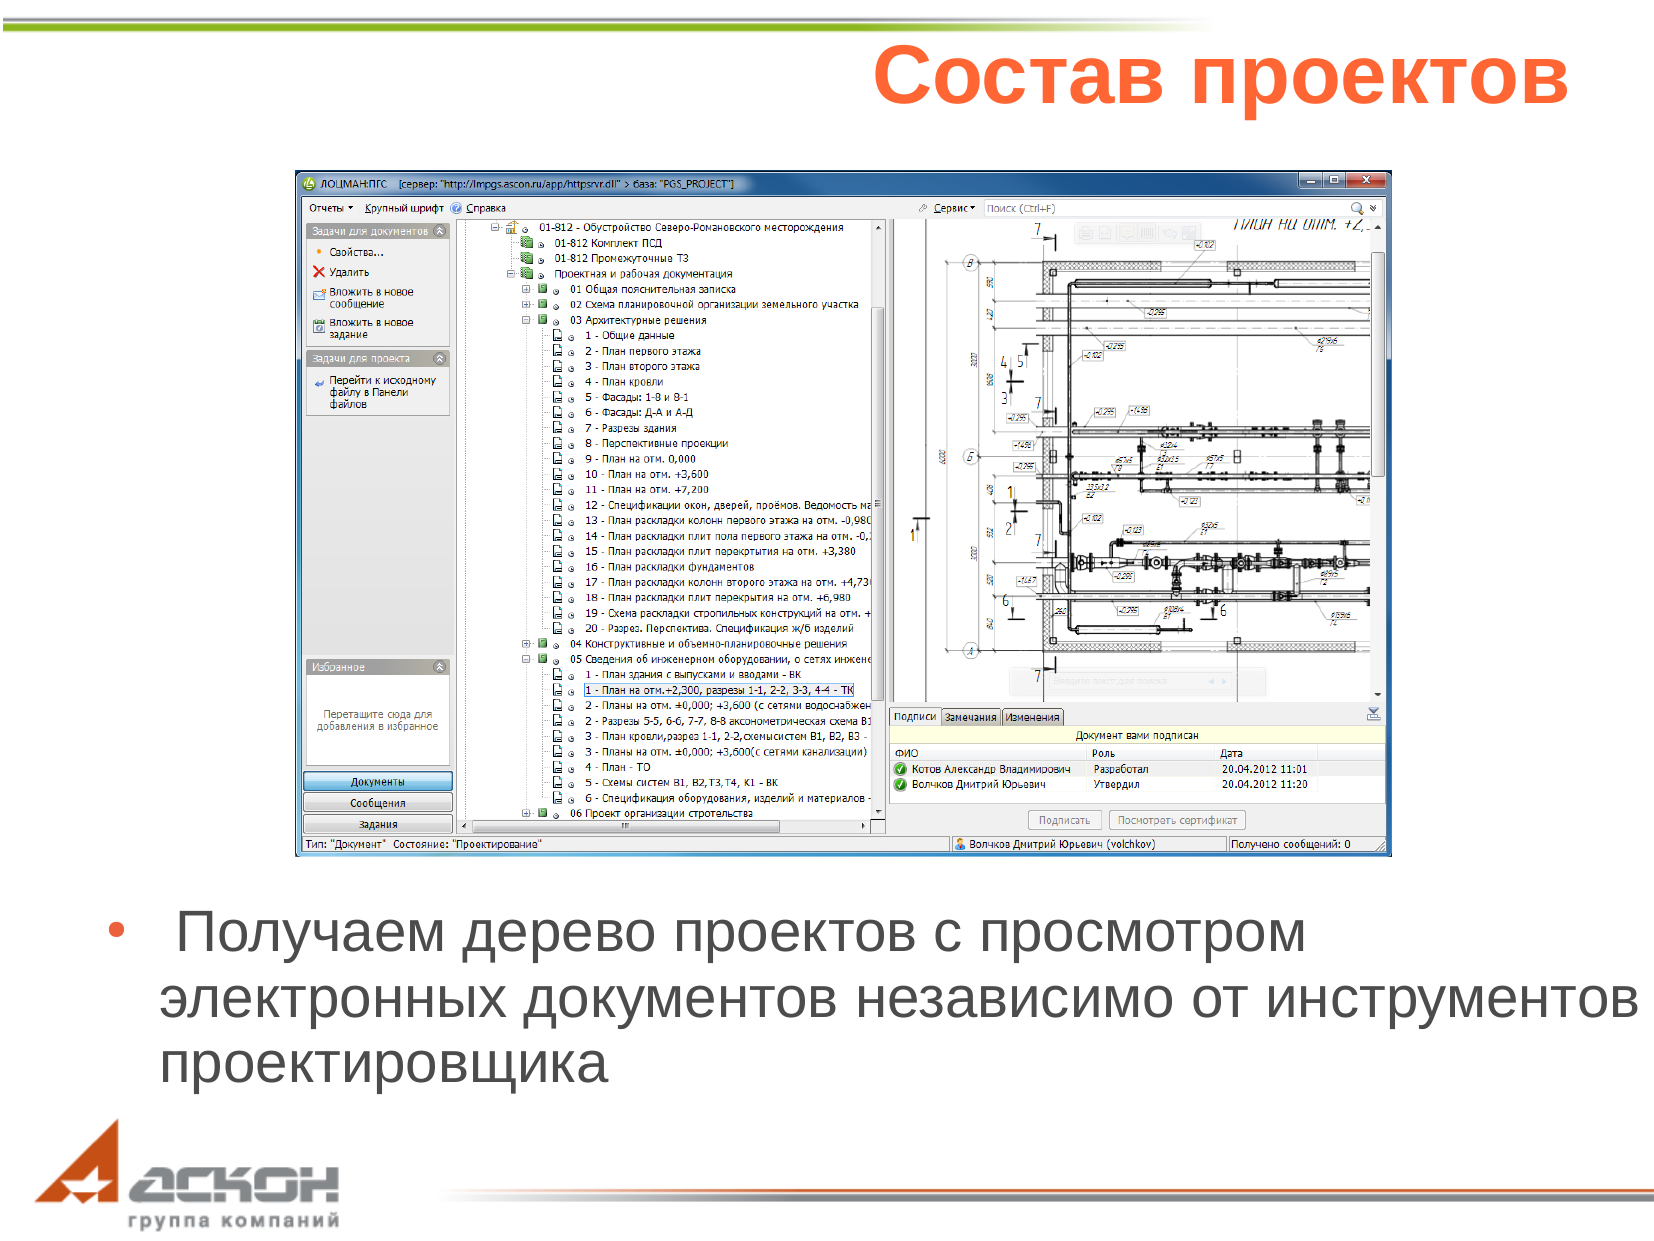

# Состав проектов
 Получаем дерево проектов с просмотром электронных документов независимо от инструментов проектировщика